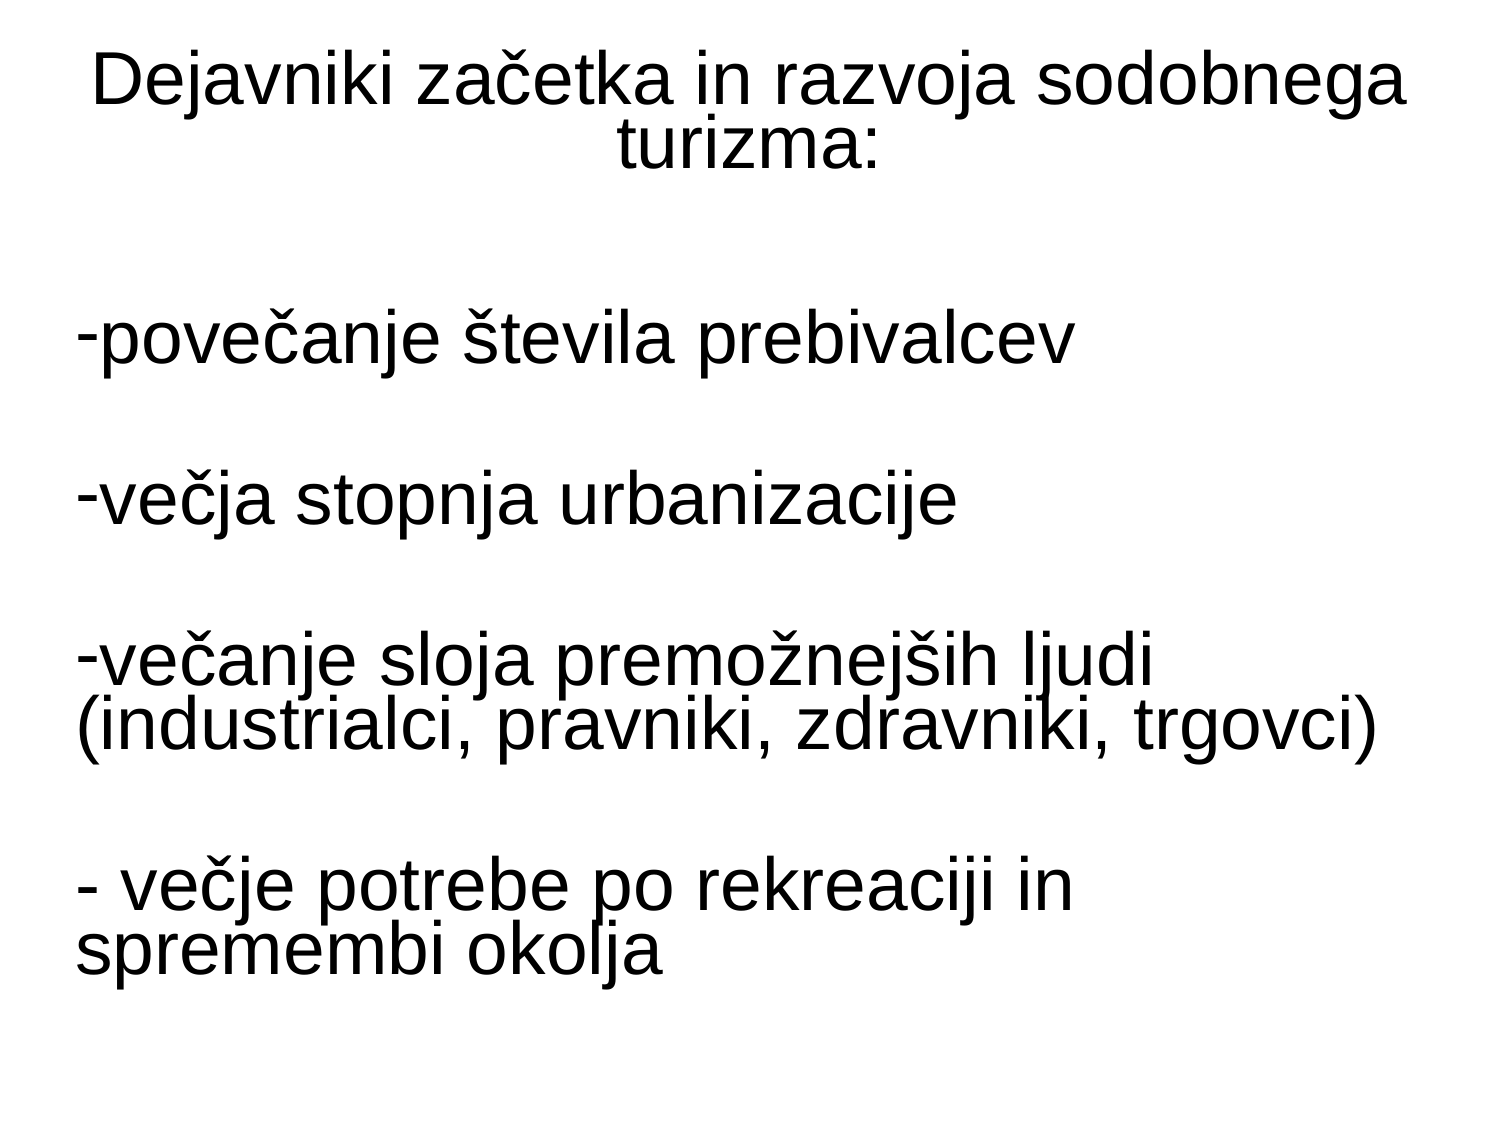

# Dejavniki začetka in razvoja sodobnega turizma:
povečanje števila prebivalcev
večja stopnja urbanizacije
večanje sloja premožnejših ljudi (industrialci, pravniki, zdravniki, trgovci)‏
- večje potrebe po rekreaciji in spremembi okolja